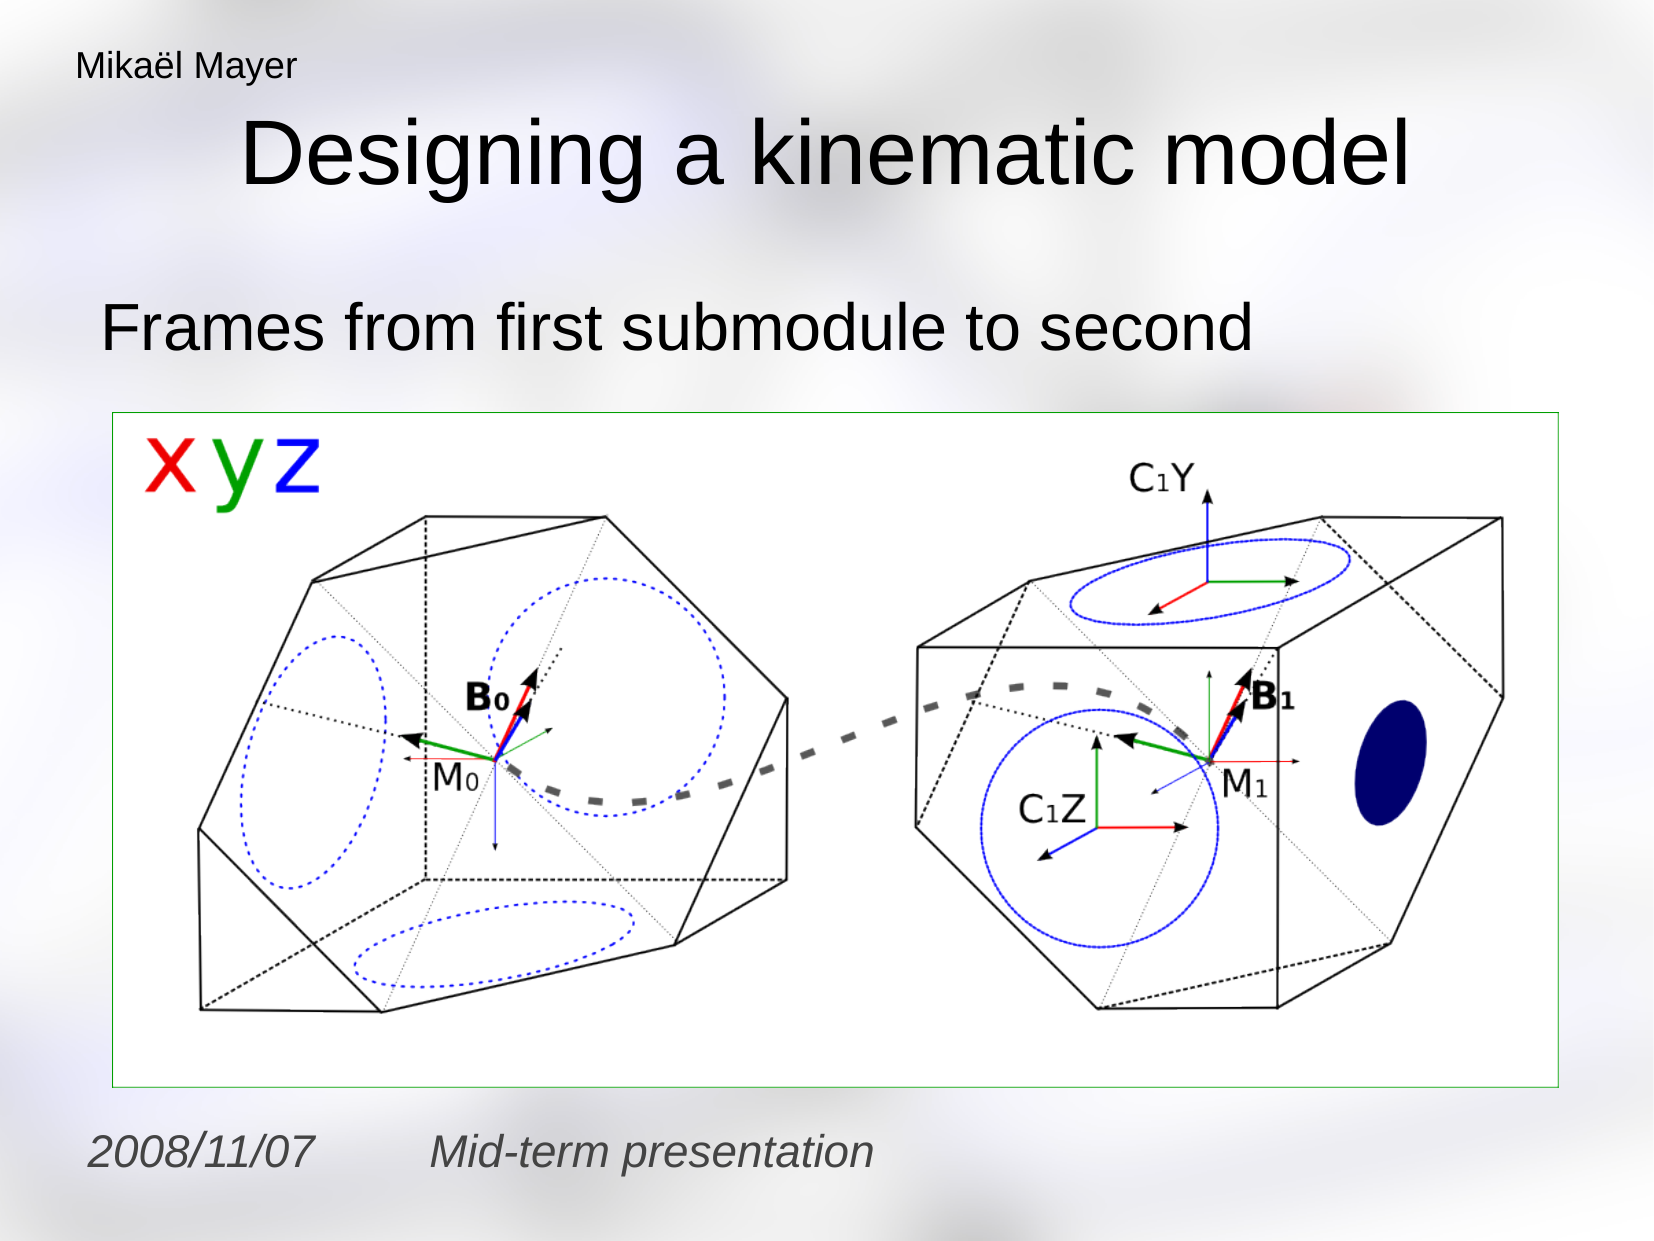

Mikaël Mayer
# Designing a kinematic model
Frames from first submodule to second
2008/11/07         Mid-term presentation